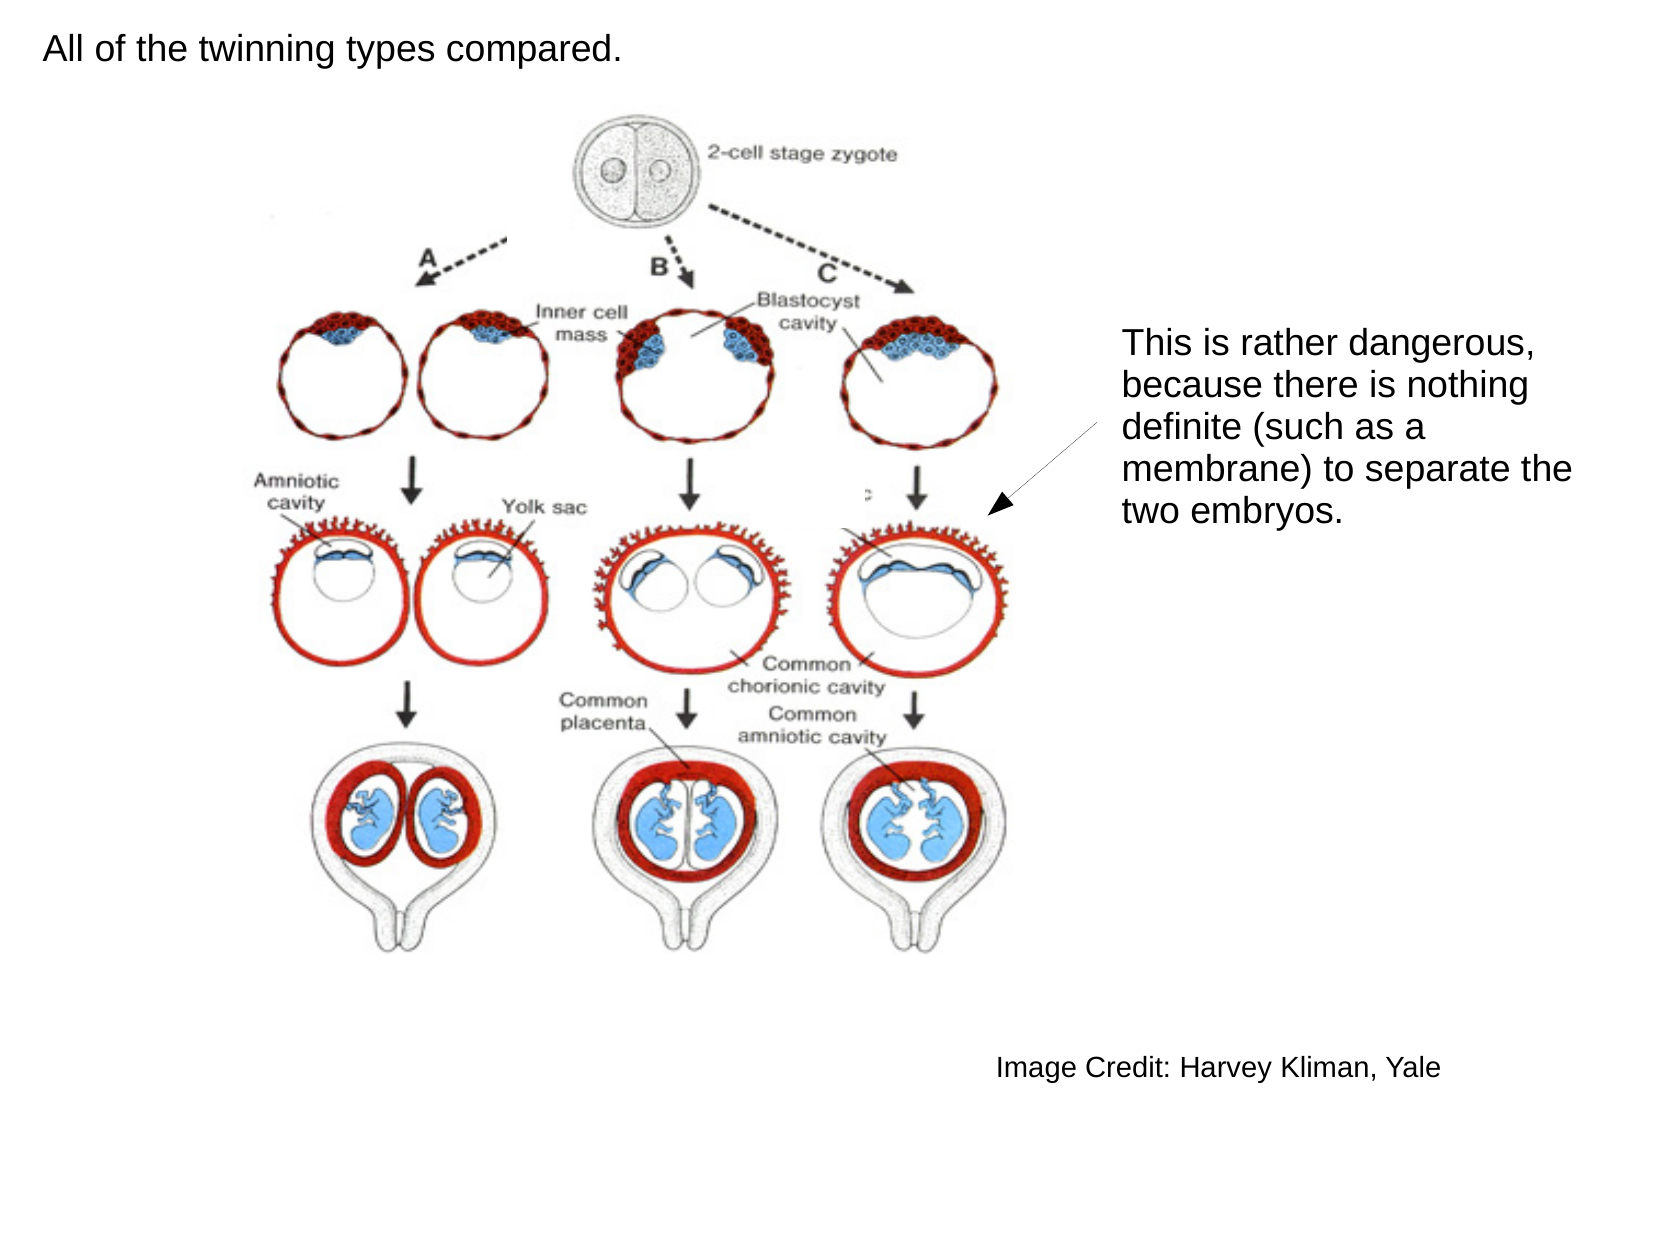

All of the twinning types compared.
This is rather dangerous, because there is nothing definite (such as a membrane) to separate the two embryos.
Image Credit: Harvey Kliman, Yale